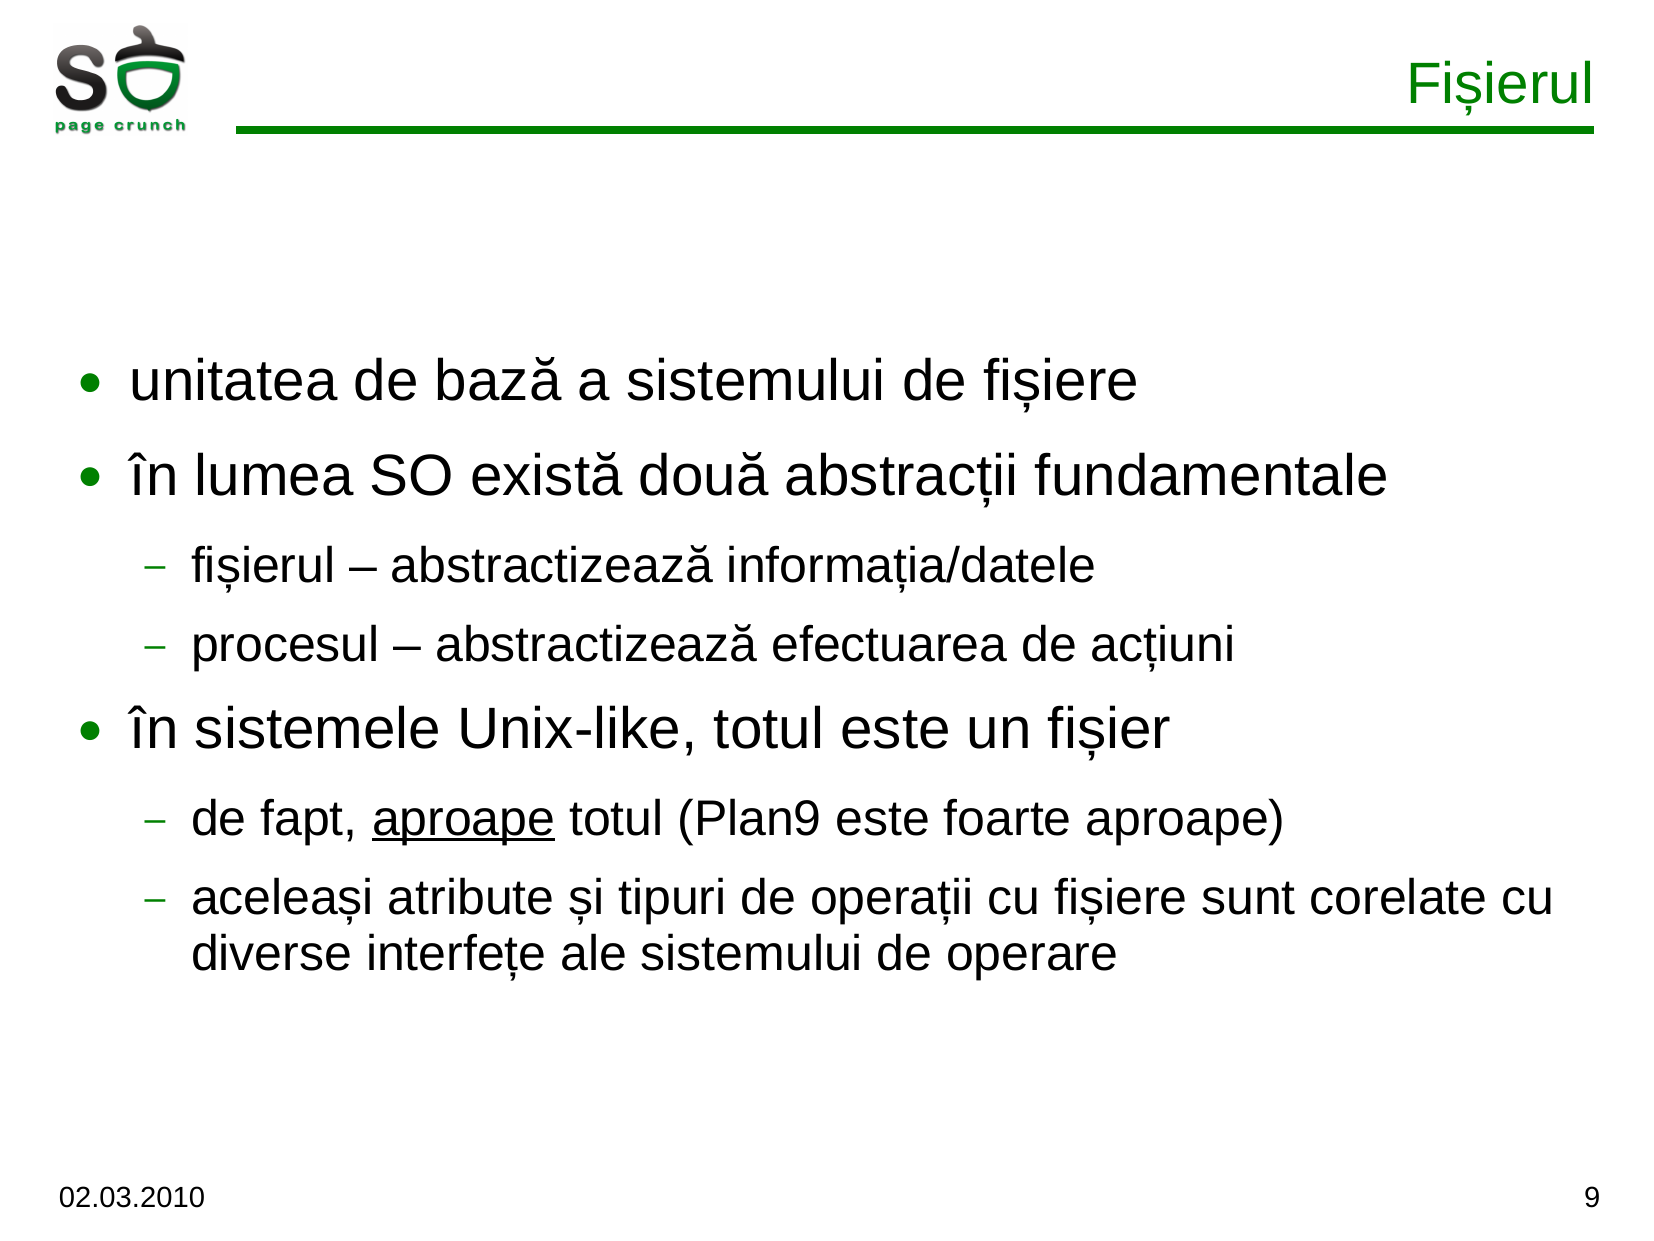

# Fișierul
unitatea de bază a sistemului de fișiere
în lumea SO există două abstracții fundamentale
fișierul – abstractizează informația/datele
procesul – abstractizează efectuarea de acțiuni
în sistemele Unix-like, totul este un fișier
de fapt, aproape totul (Plan9 este foarte aproape)
aceleași atribute și tipuri de operații cu fișiere sunt corelate cu diverse interfețe ale sistemului de operare
02.03.2010
9